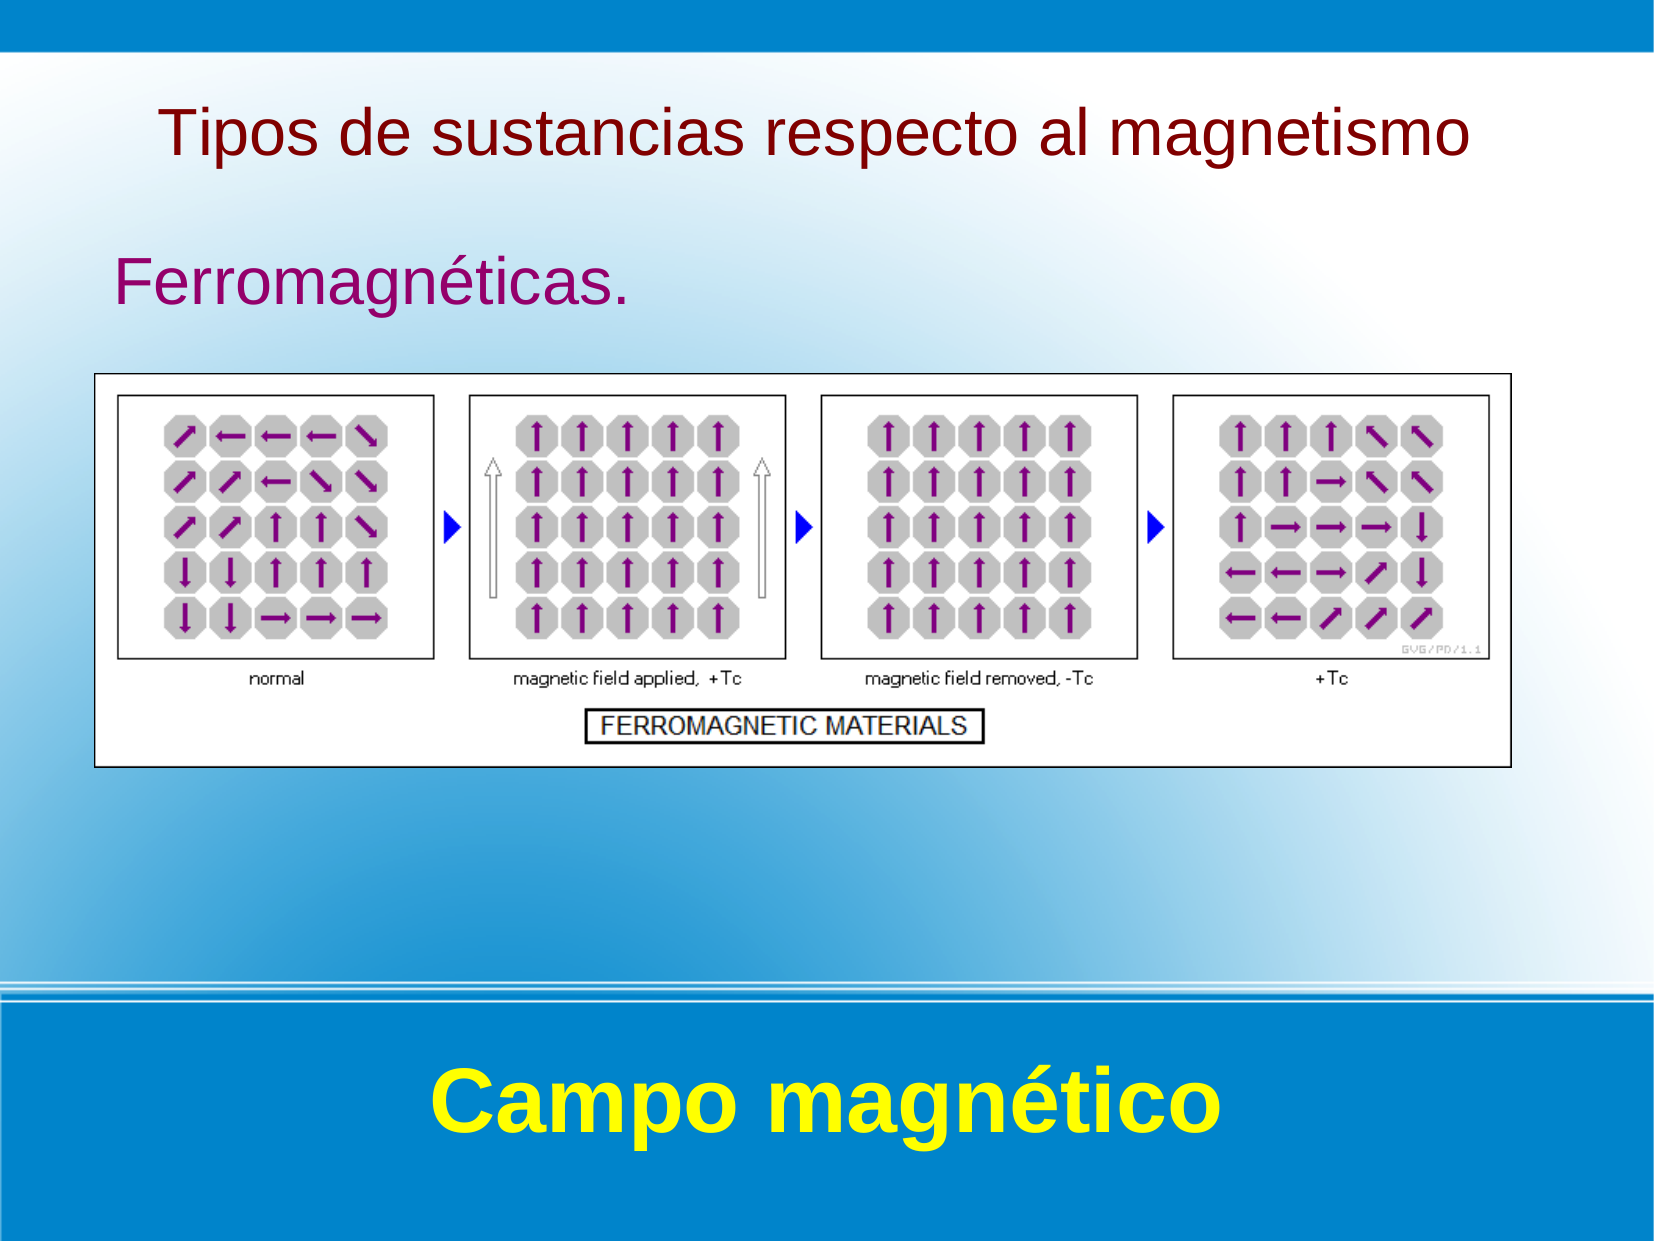

Tipos de sustancias respecto al magnetismo
 Ferromagnéticas.
# Campo magnético